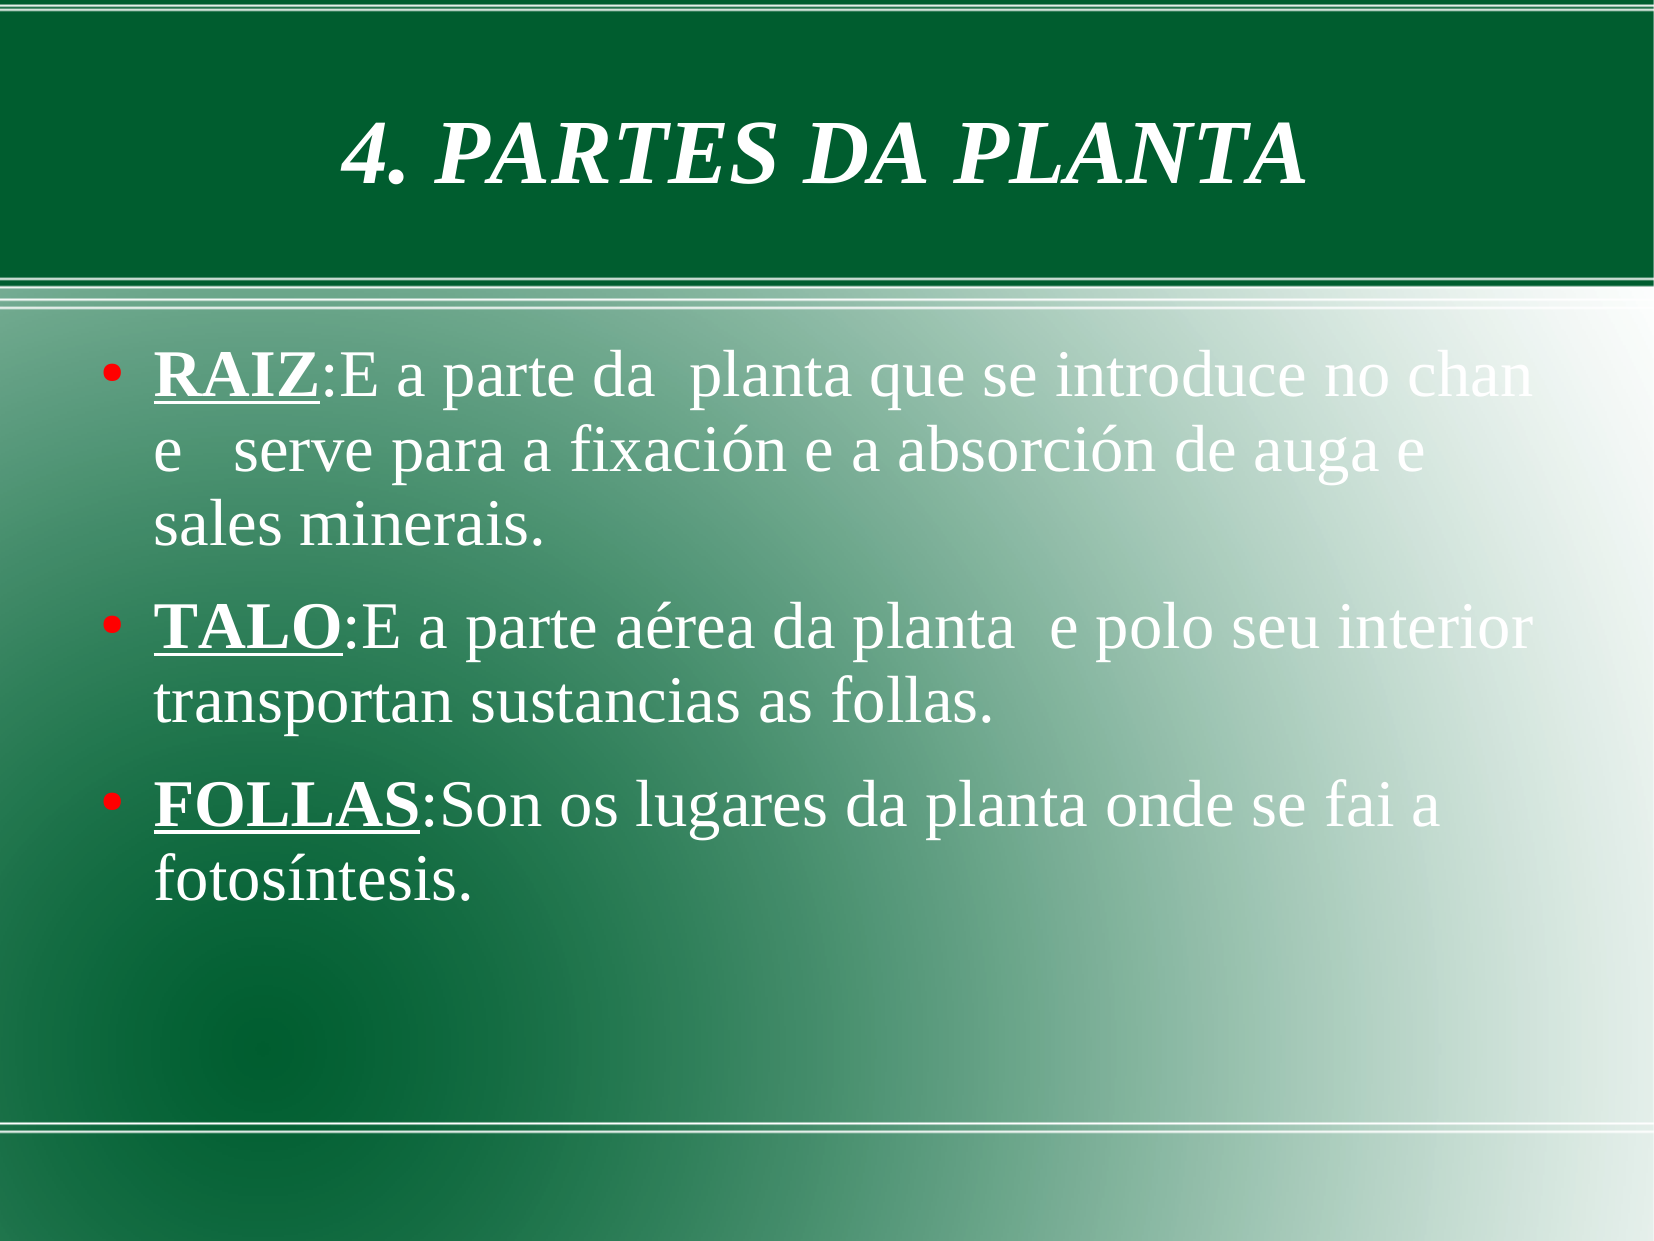

# 4. PARTES DA PLANTA
RAIZ:E a parte da planta que se introduce no chan e serve para a fixación e a absorción de auga e sales minerais.
TALO:E a parte aérea da planta e polo seu interior transportan sustancias as follas.
FOLLAS:Son os lugares da planta onde se fai a fotosíntesis.